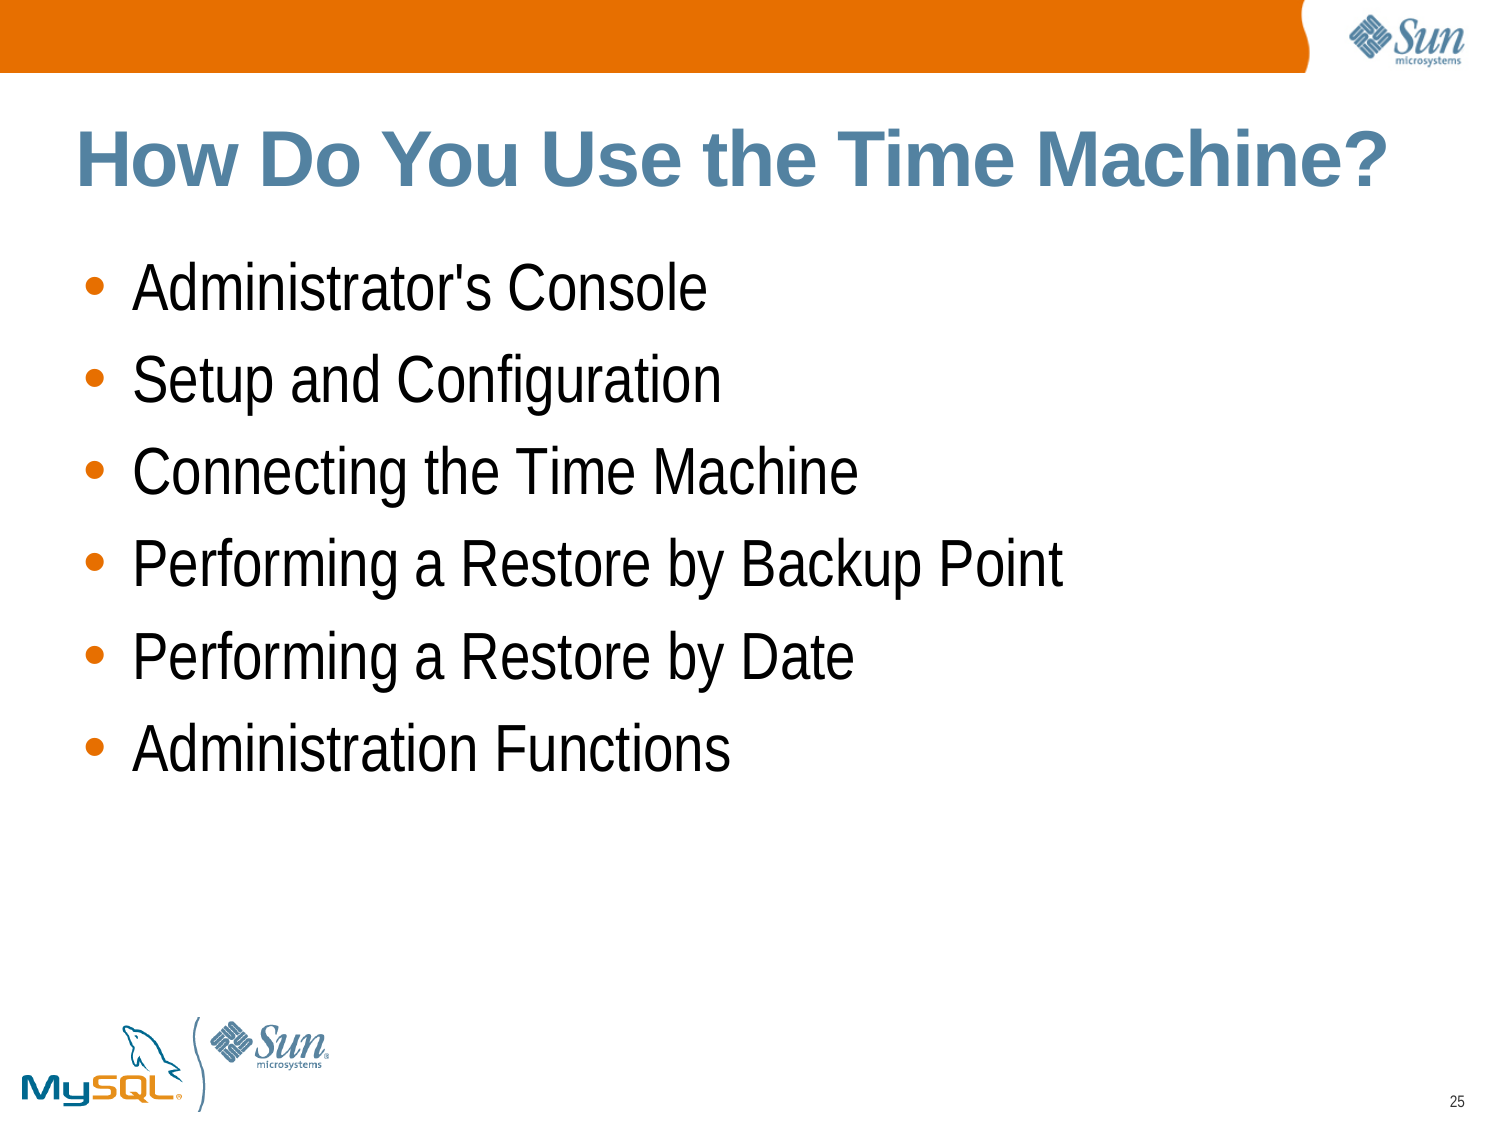

# How Do You Use the Time Machine?
Administrator's Console
Setup and Configuration
Connecting the Time Machine
Performing a Restore by Backup Point
Performing a Restore by Date
Administration Functions